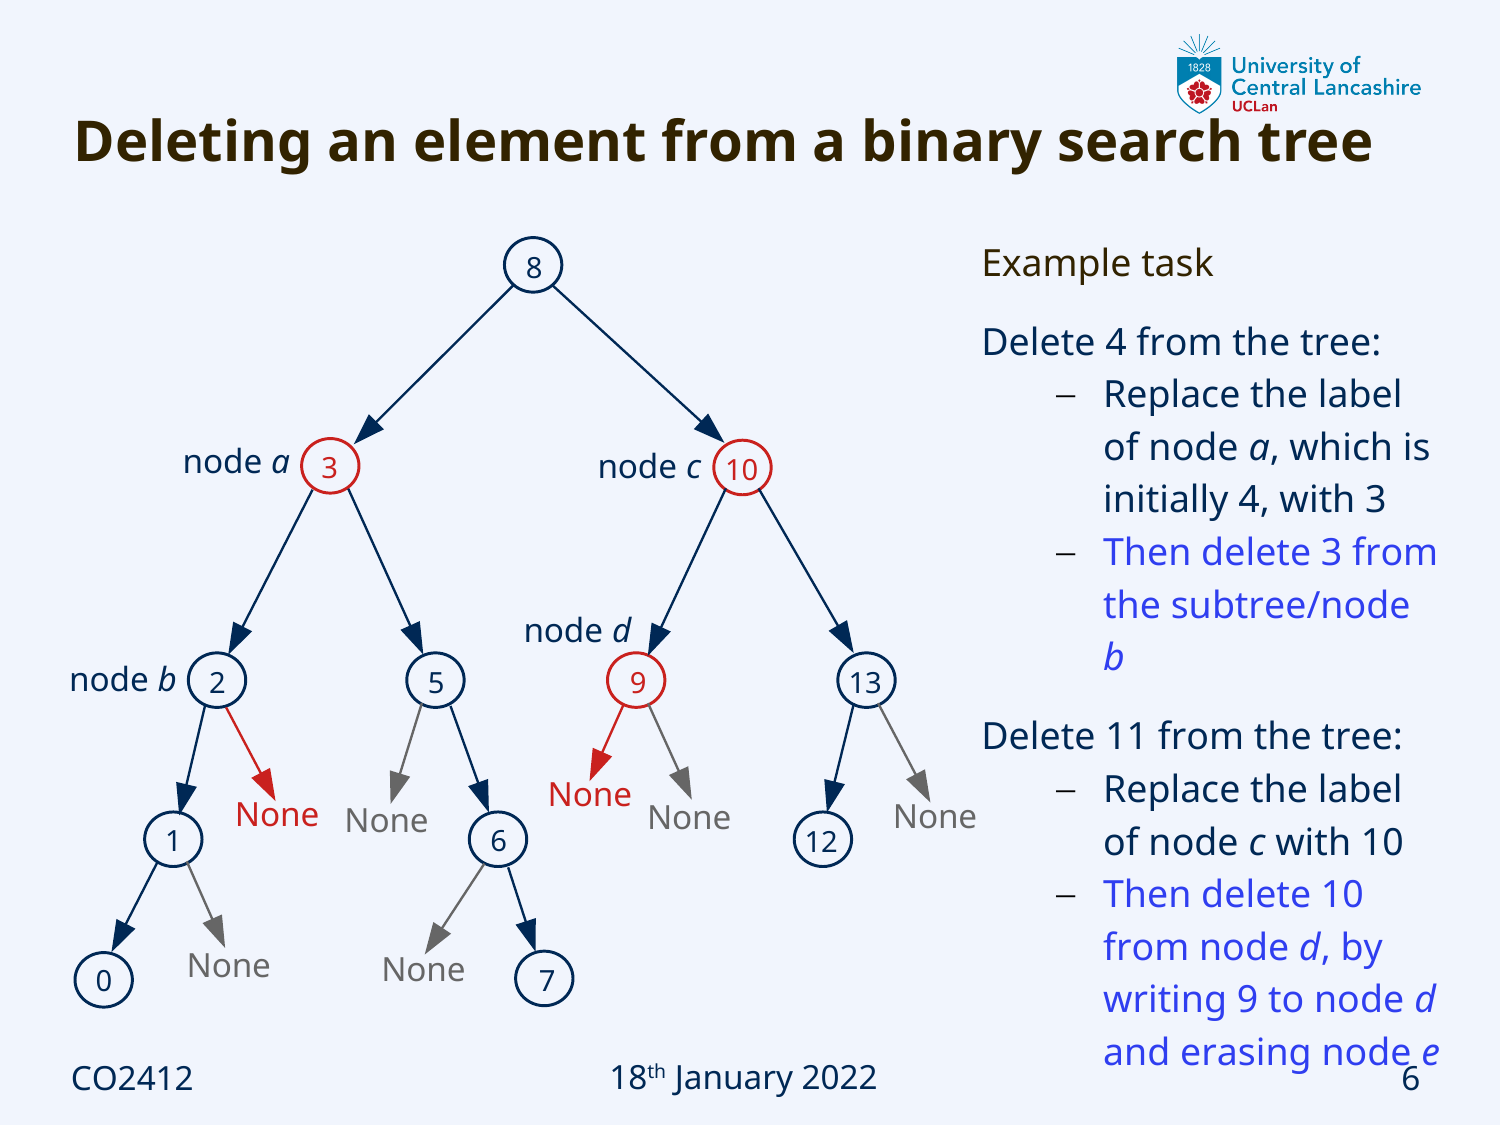

# Deleting an element from a binary search tree
Example task
Delete 4 from the tree:
Replace the label of node a, which is initially 4, with 3
Then delete 3 from the subtree/node b
Delete 11 from the tree:
Replace the label of node c with 10
Then delete 10 from node d, by writing 9 to node d and erasing node e
8
node a
node c
3
10
node d
node b
2
5
13
9
None
None
None
None
None
1
6
12
None
None
0
7